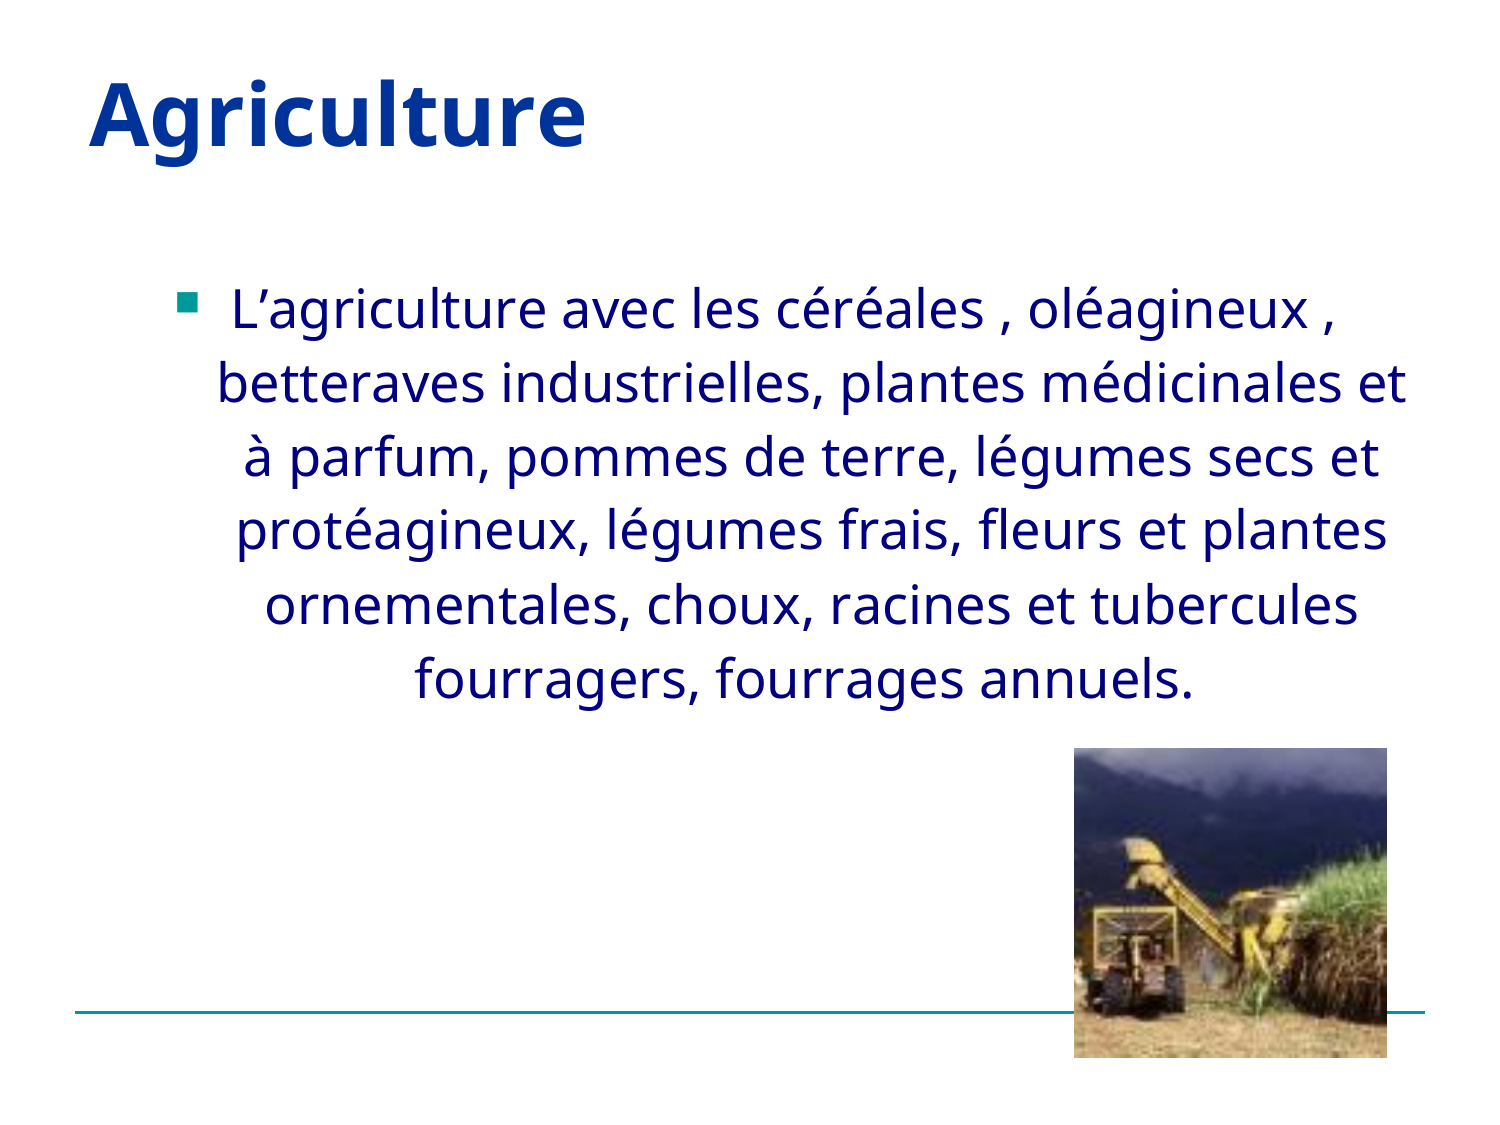

# Agriculture
L’agriculture avec les céréales , oléagineux , betteraves industrielles, plantes médicinales et à parfum, pommes de terre, légumes secs et protéagineux, légumes frais, fleurs et plantes ornementales, choux, racines et tubercules fourragers, fourrages annuels.